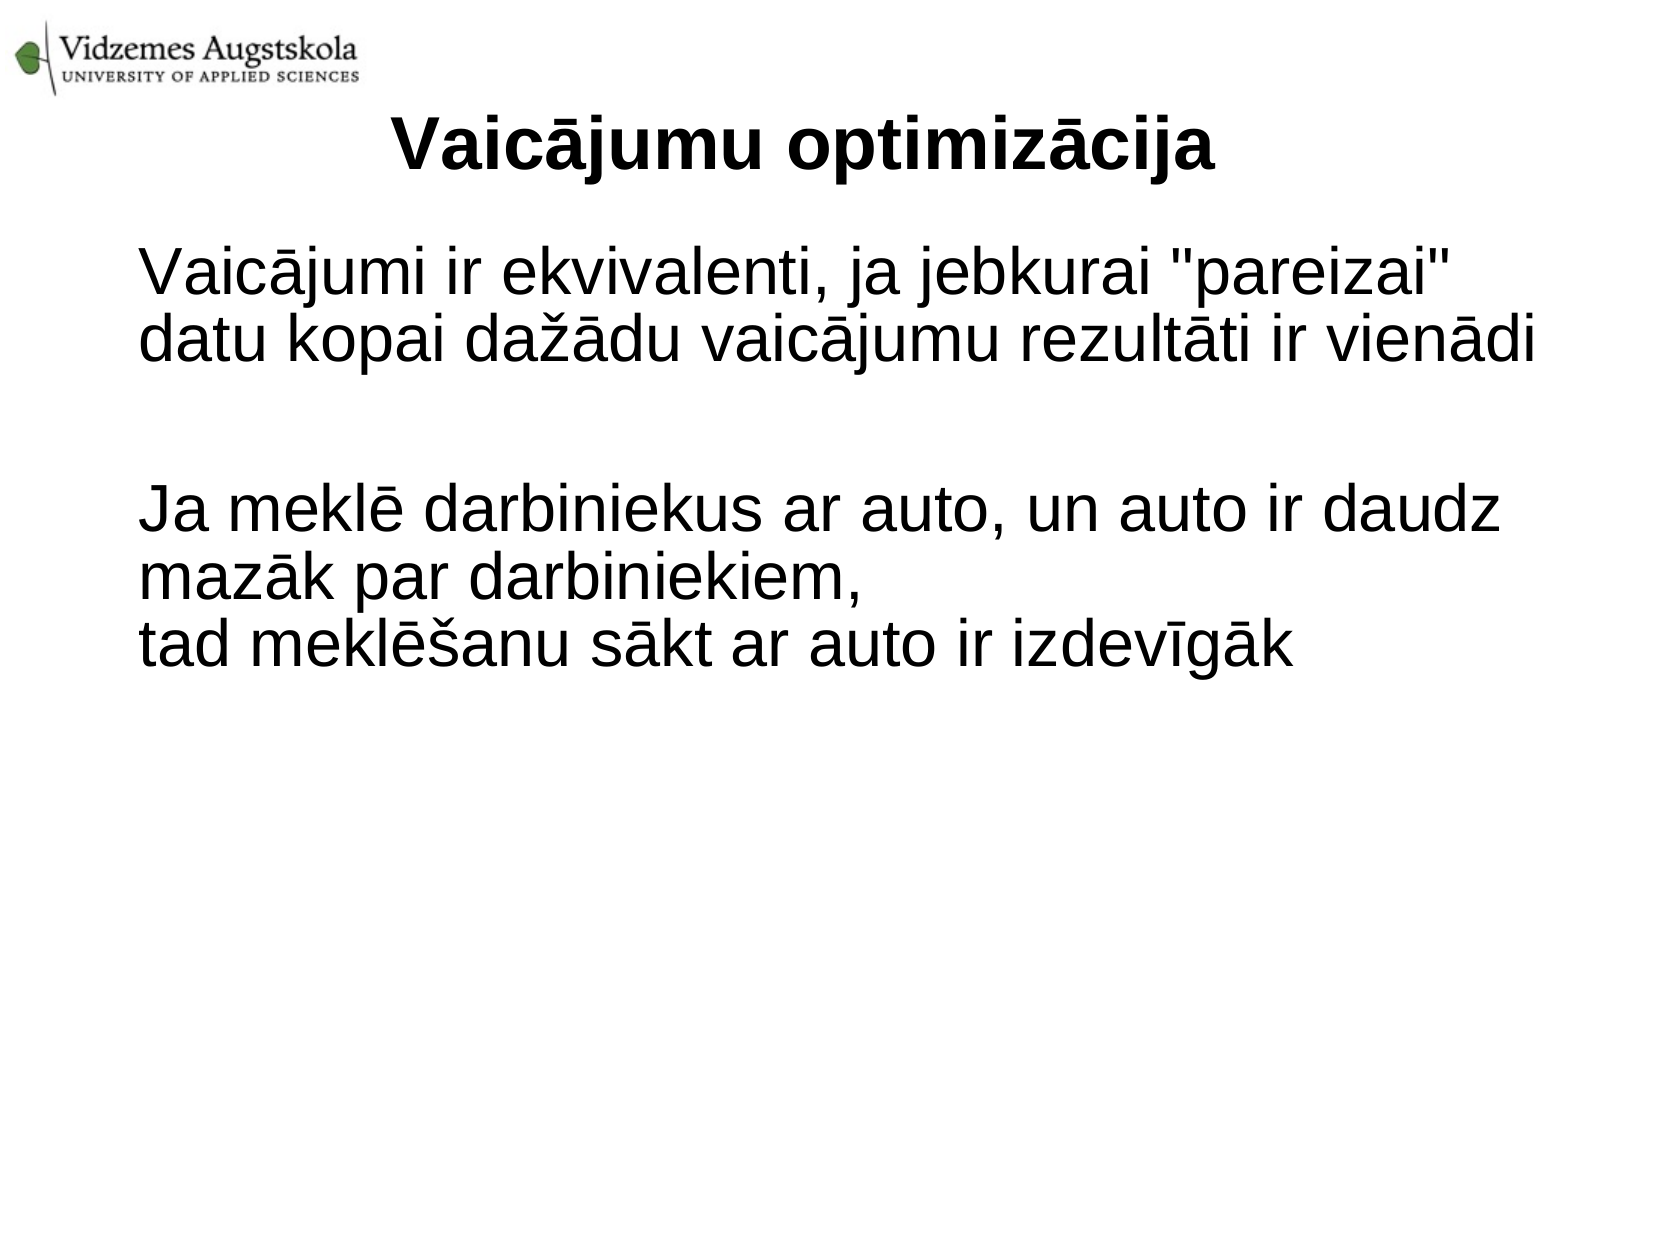

# Vaicājumu optimizācija
Vaicājumi ir ekvivalenti, ja jebkurai "pareizai" datu kopai dažādu vaicājumu rezultāti ir vienādi
Ja meklē darbiniekus ar auto, un auto ir daudz mazāk par darbiniekiem,
tad meklēšanu sākt ar auto ir izdevīgāk